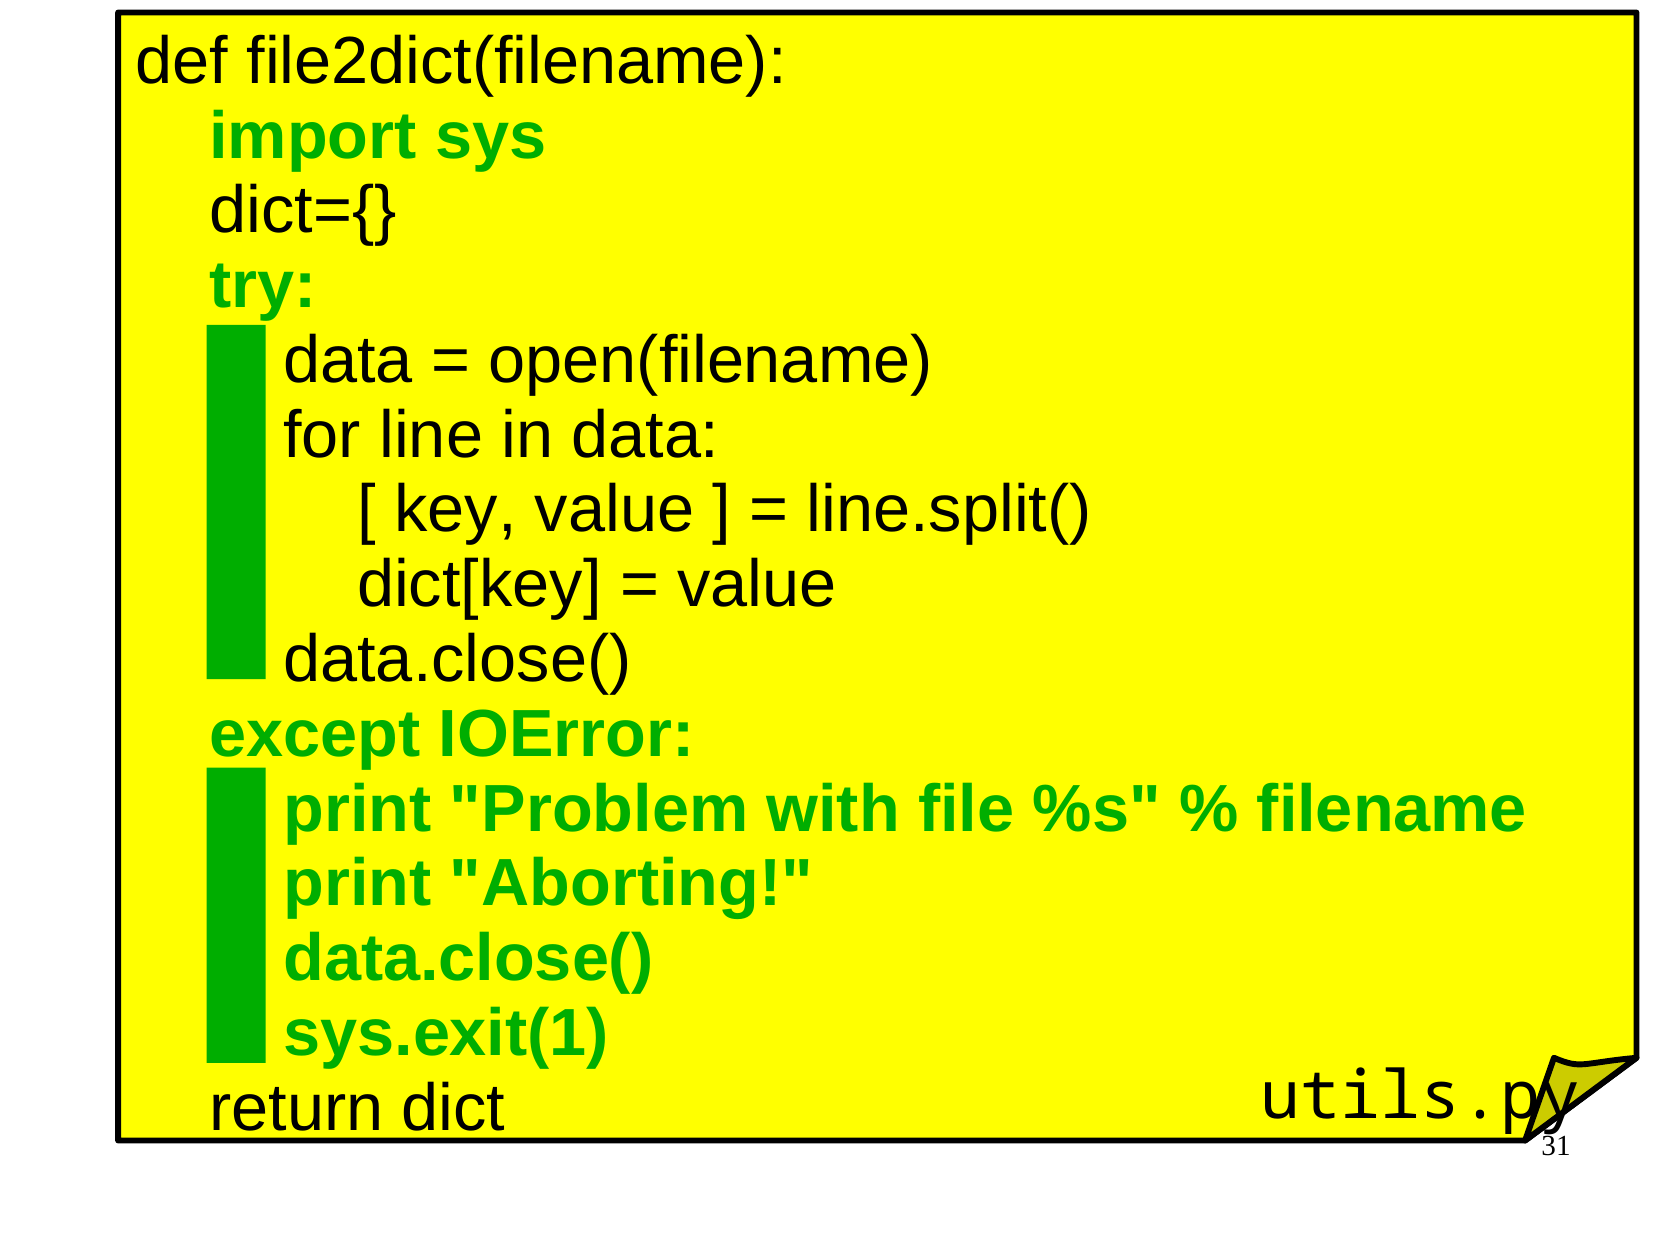

def file2dict(filename):
	import sys
	dict={}
	try:
		data = open(filename)
		for line in data:
			[ key, value ] = line.split()
			dict[key] = value
		data.close()
	except IOError:
		print "Problem with file %s" % filename
		print "Aborting!"
		data.close()
		sys.exit(1)
	return dict
utils.py
31